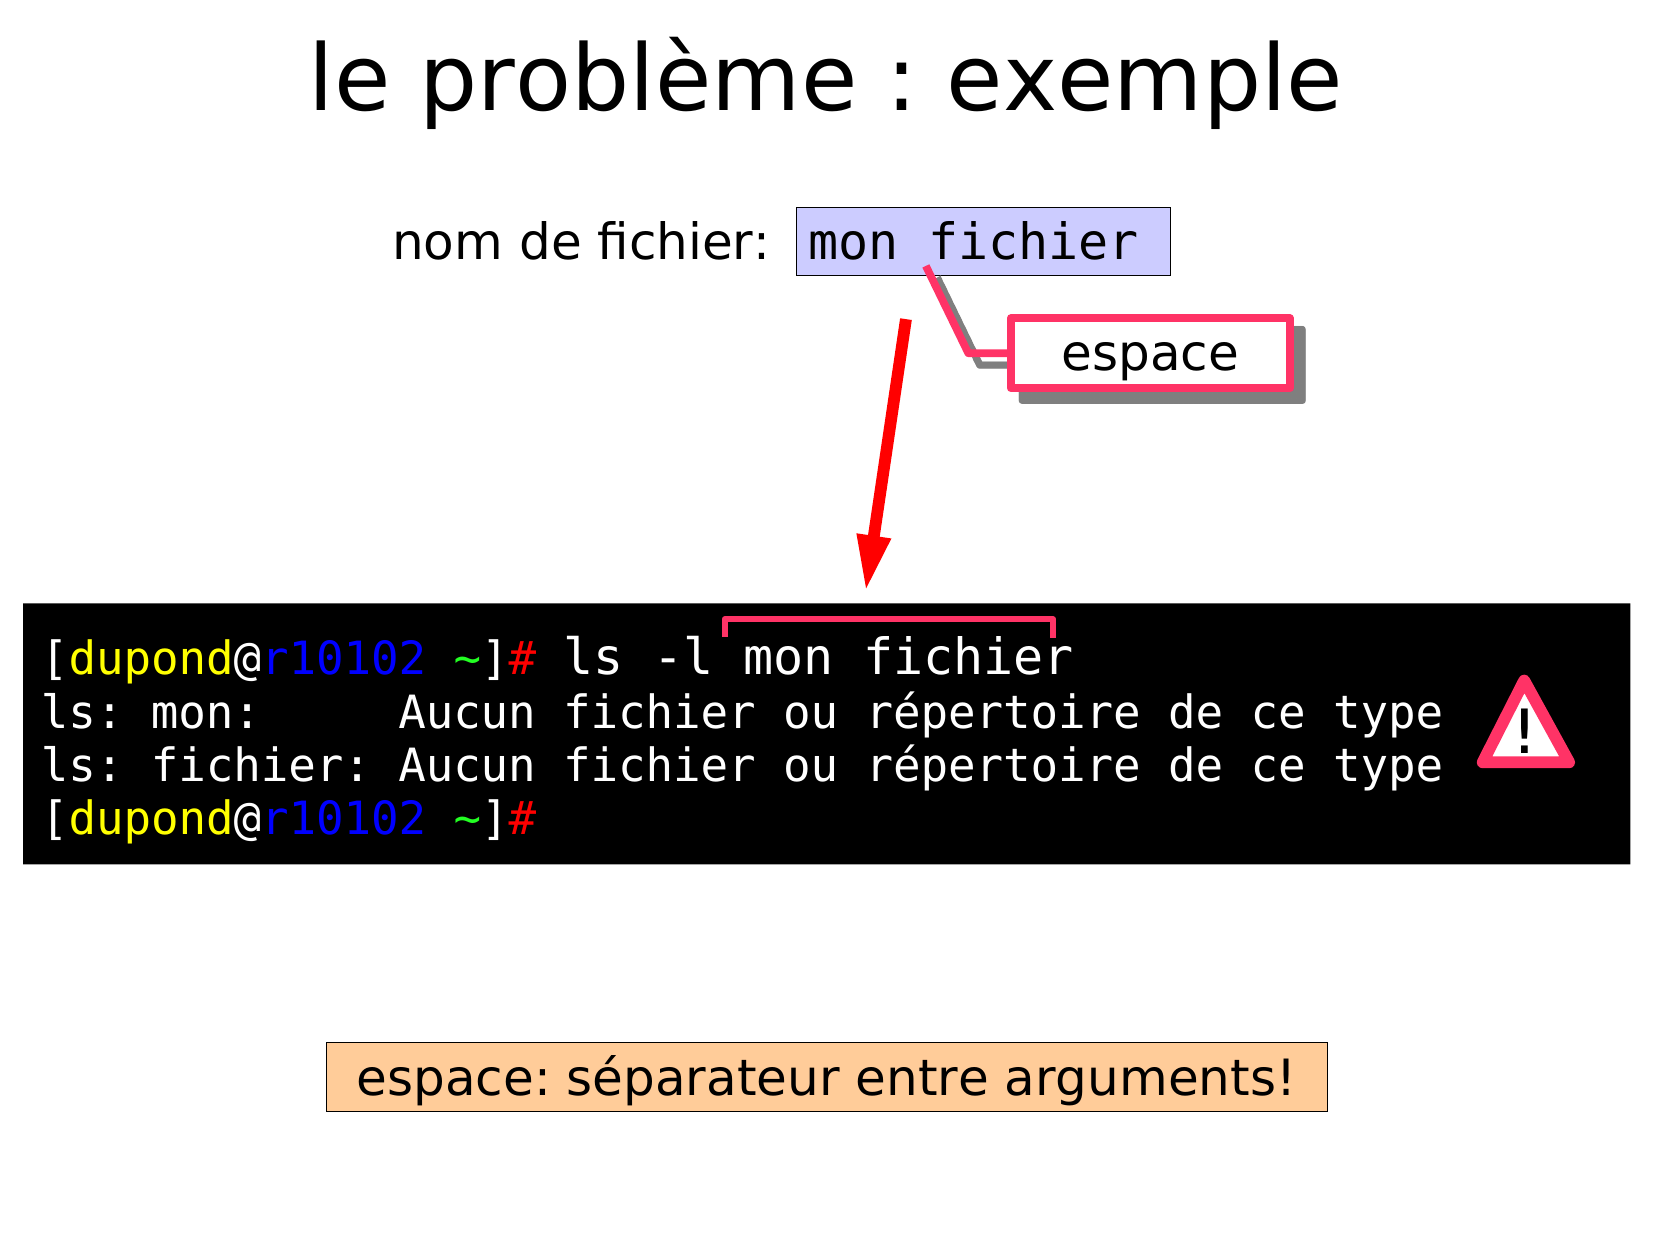

# le problème : exemple
nom de fichier:
mon fichier
[dupond@r10102 ~]# ls -l mon fichier
ls: mon: Aucun fichier ou répertoire de ce type
ls: fichier: Aucun fichier ou répertoire de ce type
[dupond@r10102 ~]#
!
espace: séparateur entre arguments!